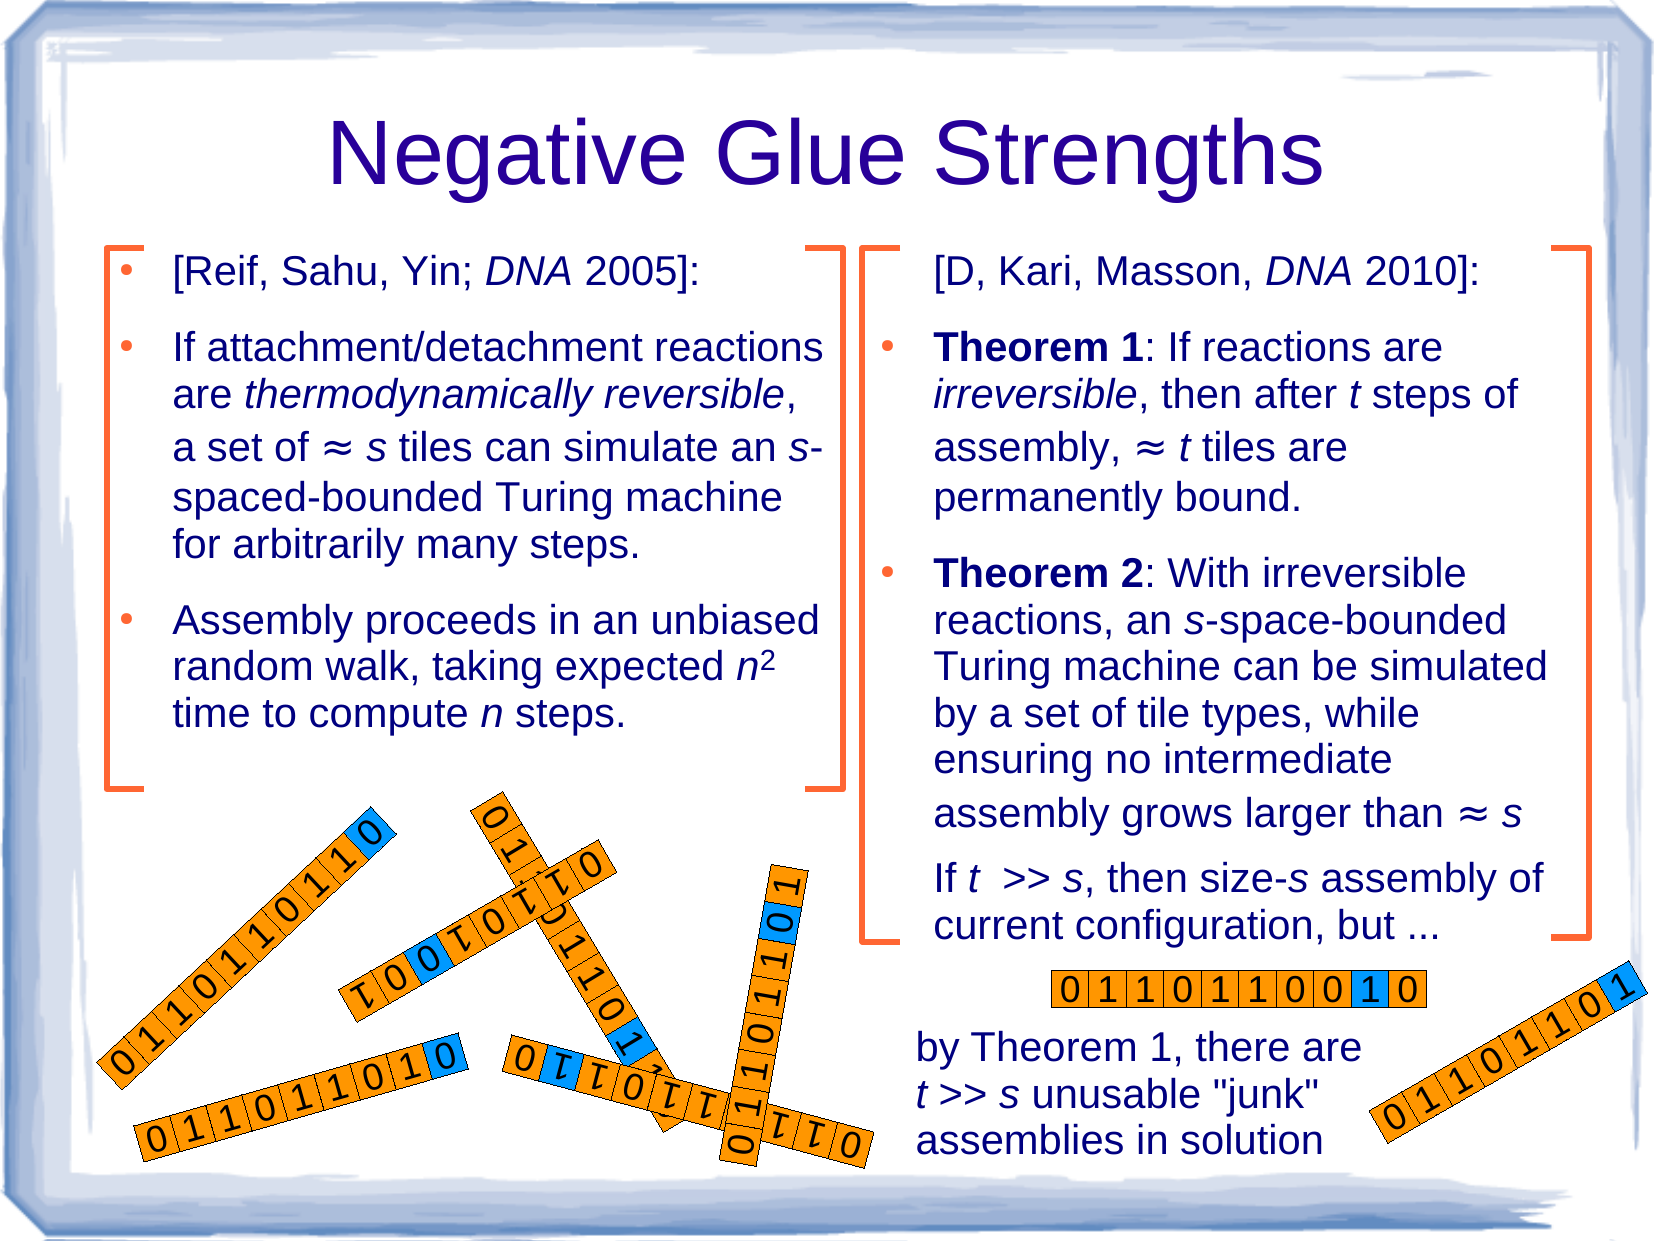

# Negative Glue Strengths
[Reif, Sahu, Yin; DNA 2005]:
If attachment/detachment reactions are thermodynamically reversible, a set of ≈ s tiles can simulate an s-spaced-bounded Turing machine for arbitrarily many steps.
Assembly proceeds in an unbiased random walk, taking expected n2 time to compute n steps.
[D, Kari, Masson, DNA 2010]:
Theorem 1: If reactions are irreversible, then after t steps of assembly, ≈ t tiles are permanently bound.
Theorem 2: With irreversible reactions, an s-space-bounded Turing machine can be simulated by a set of tile types, while ensuring no intermediate assembly grows larger than ≈ s
0
1
1
0
1
1
0
1
1
0
0
1
1
0
1
1
0
1
1
0
0
1
1
0
1
0
0
1
1
0
1
1
0
1
1
0
1
0
1
1
0
1
1
0
by Theorem 1, there are t >> s unusable "junk" assemblies in solution
0
1
0
1
1
0
1
1
0
0
1
1
0
1
1
0
1
1
0
If t >> s, then size-s assembly of current configuration, but ...
0
1
1
0
1
1
0
0
1
0